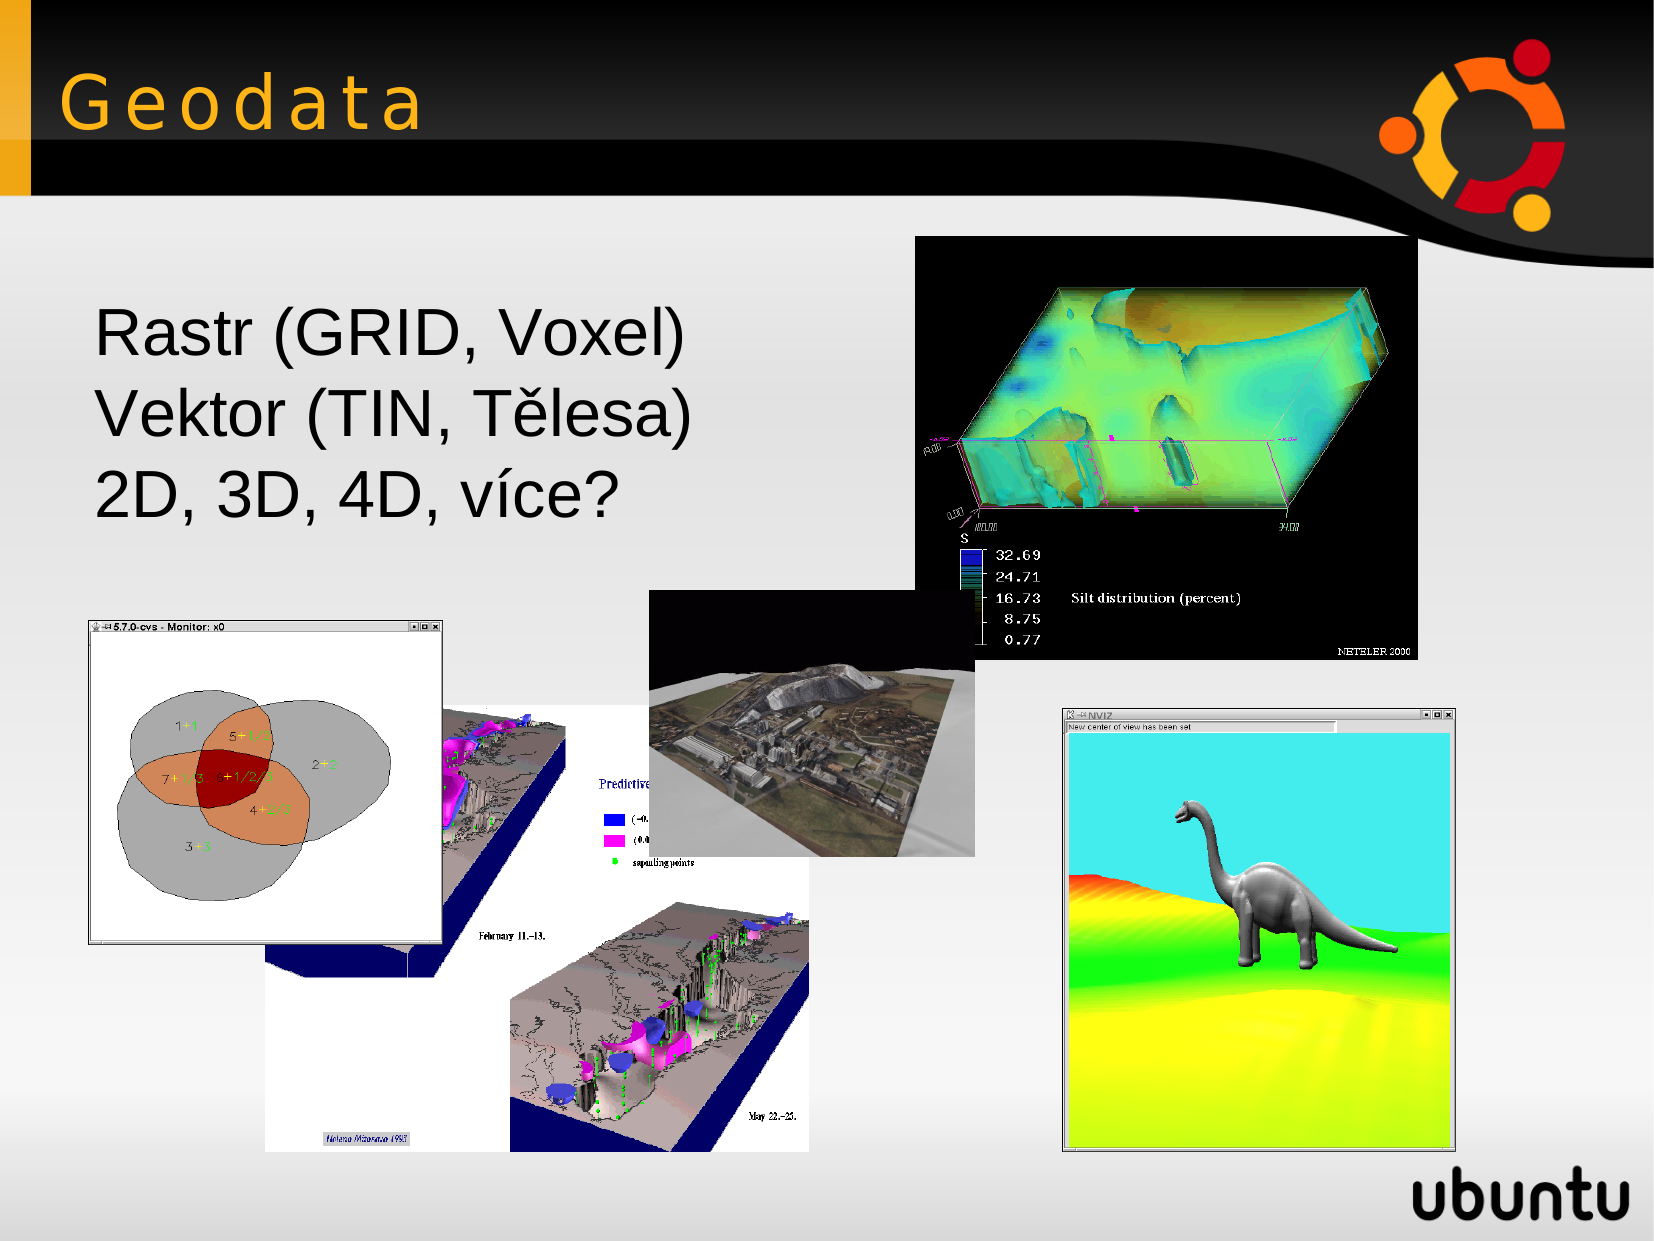

# Geodata
Rastr (GRID, Voxel)
Vektor (TIN, Tělesa)
2D, 3D, 4D, více?